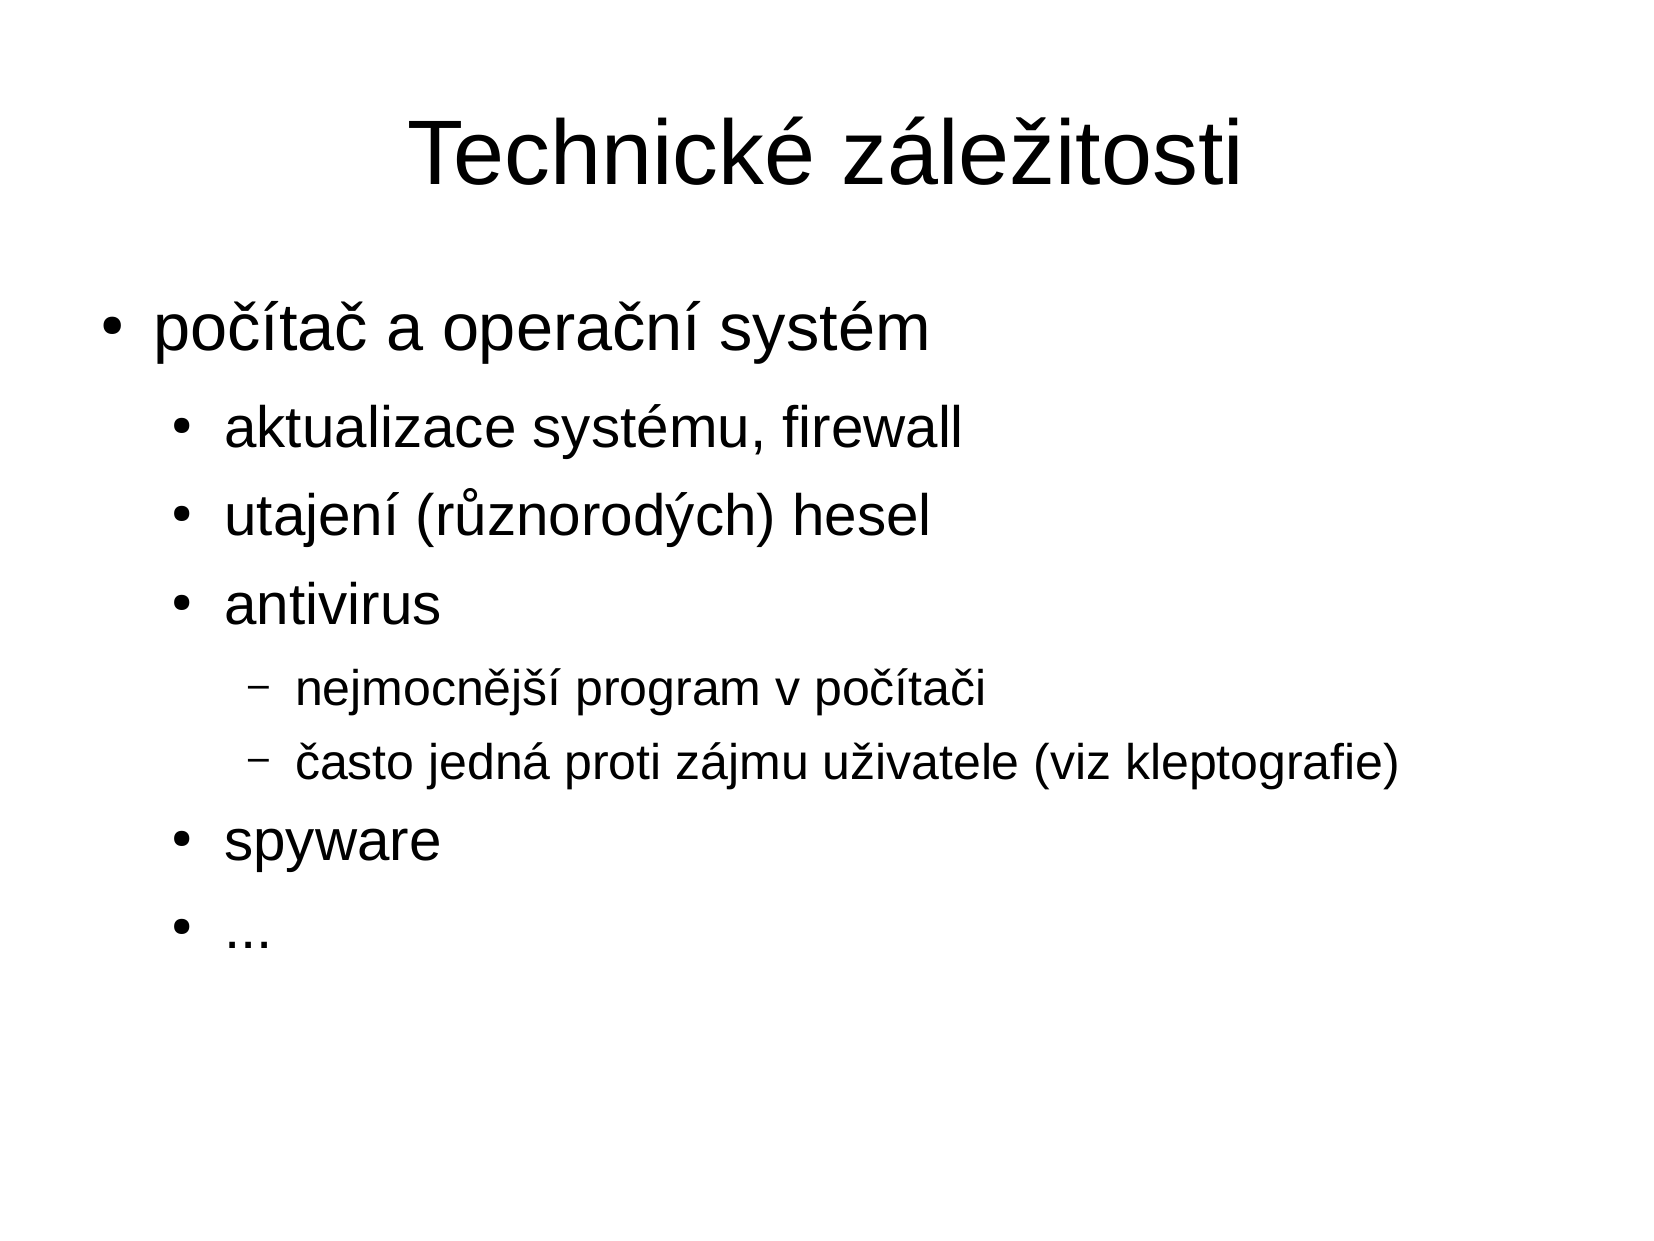

# Technické záležitosti
počítač a operační systém
aktualizace systému, firewall
utajení (různorodých) hesel
antivirus
nejmocnější program v počítači
často jedná proti zájmu uživatele (viz kleptografie)
spyware
...